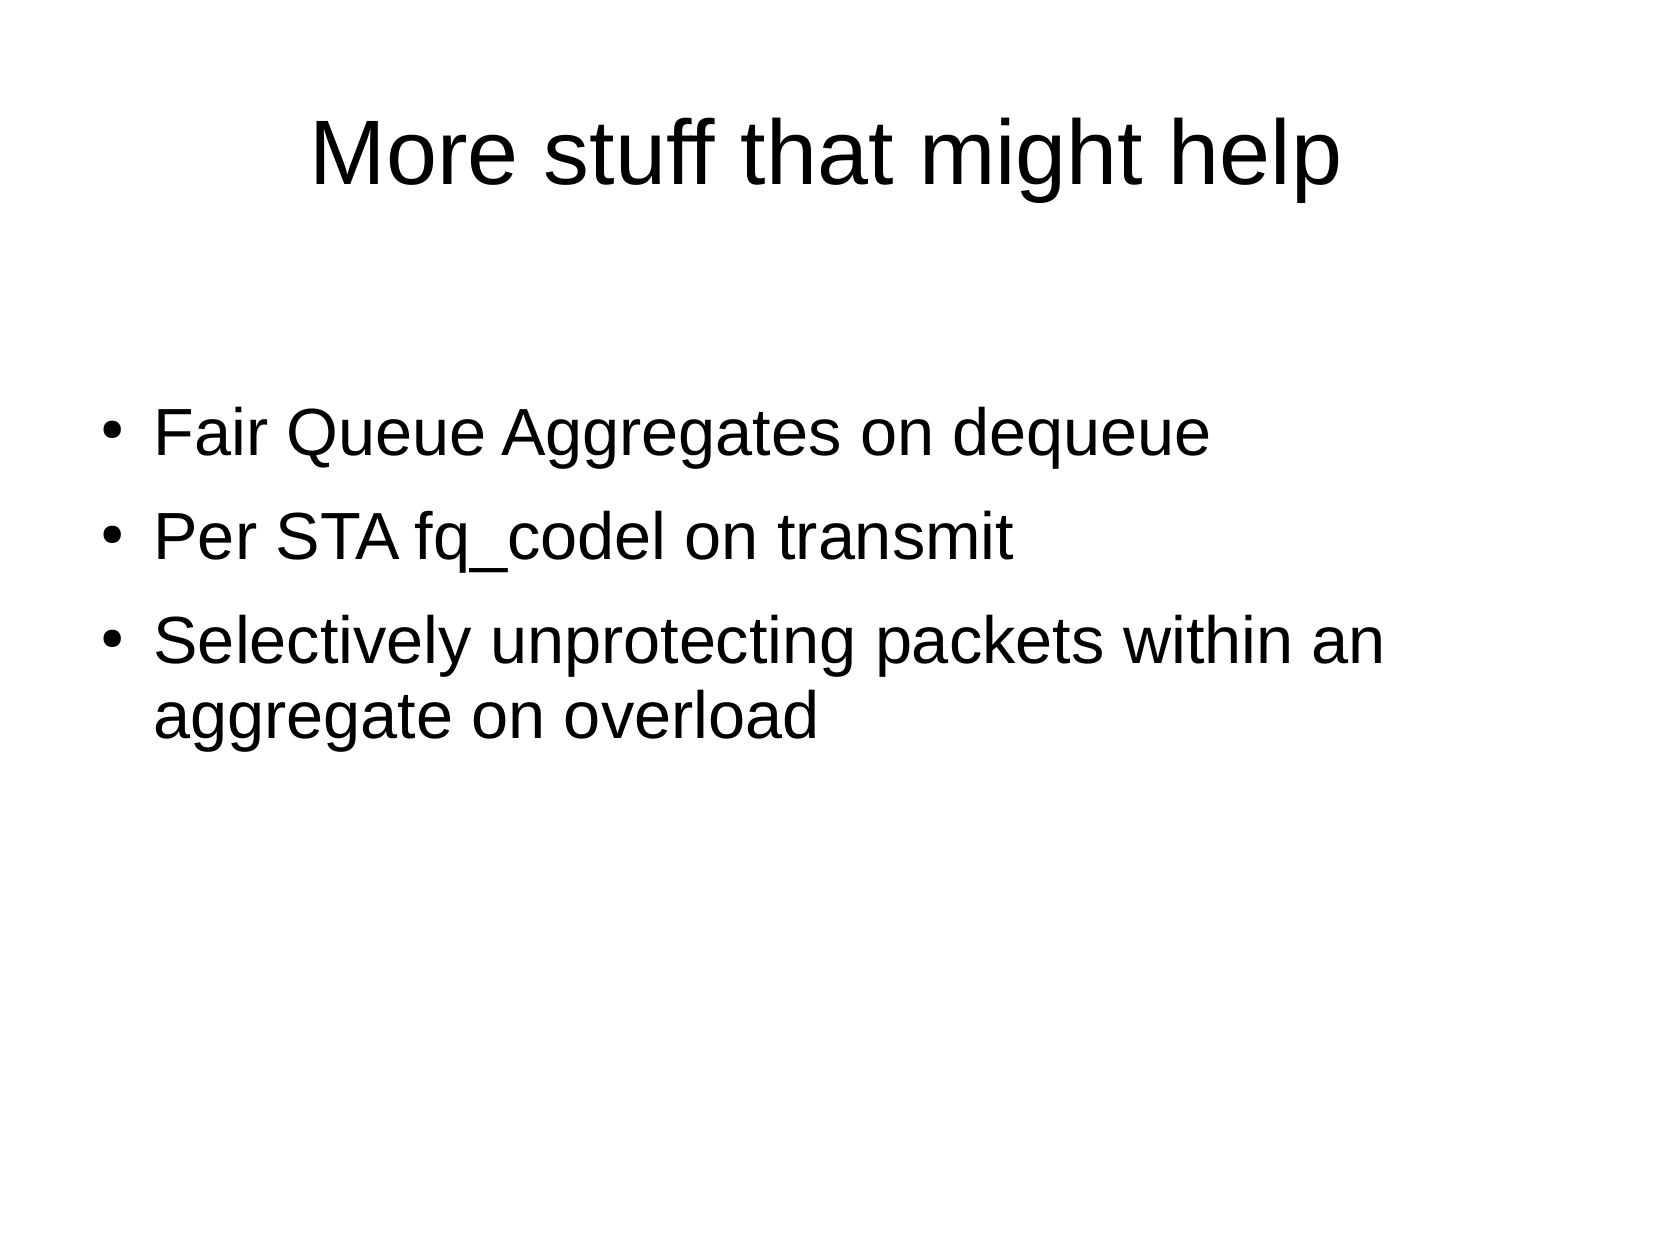

# More stuff that might help
Fair Queue Aggregates on dequeue
Per STA fq_codel on transmit
Selectively unprotecting packets within an aggregate on overload